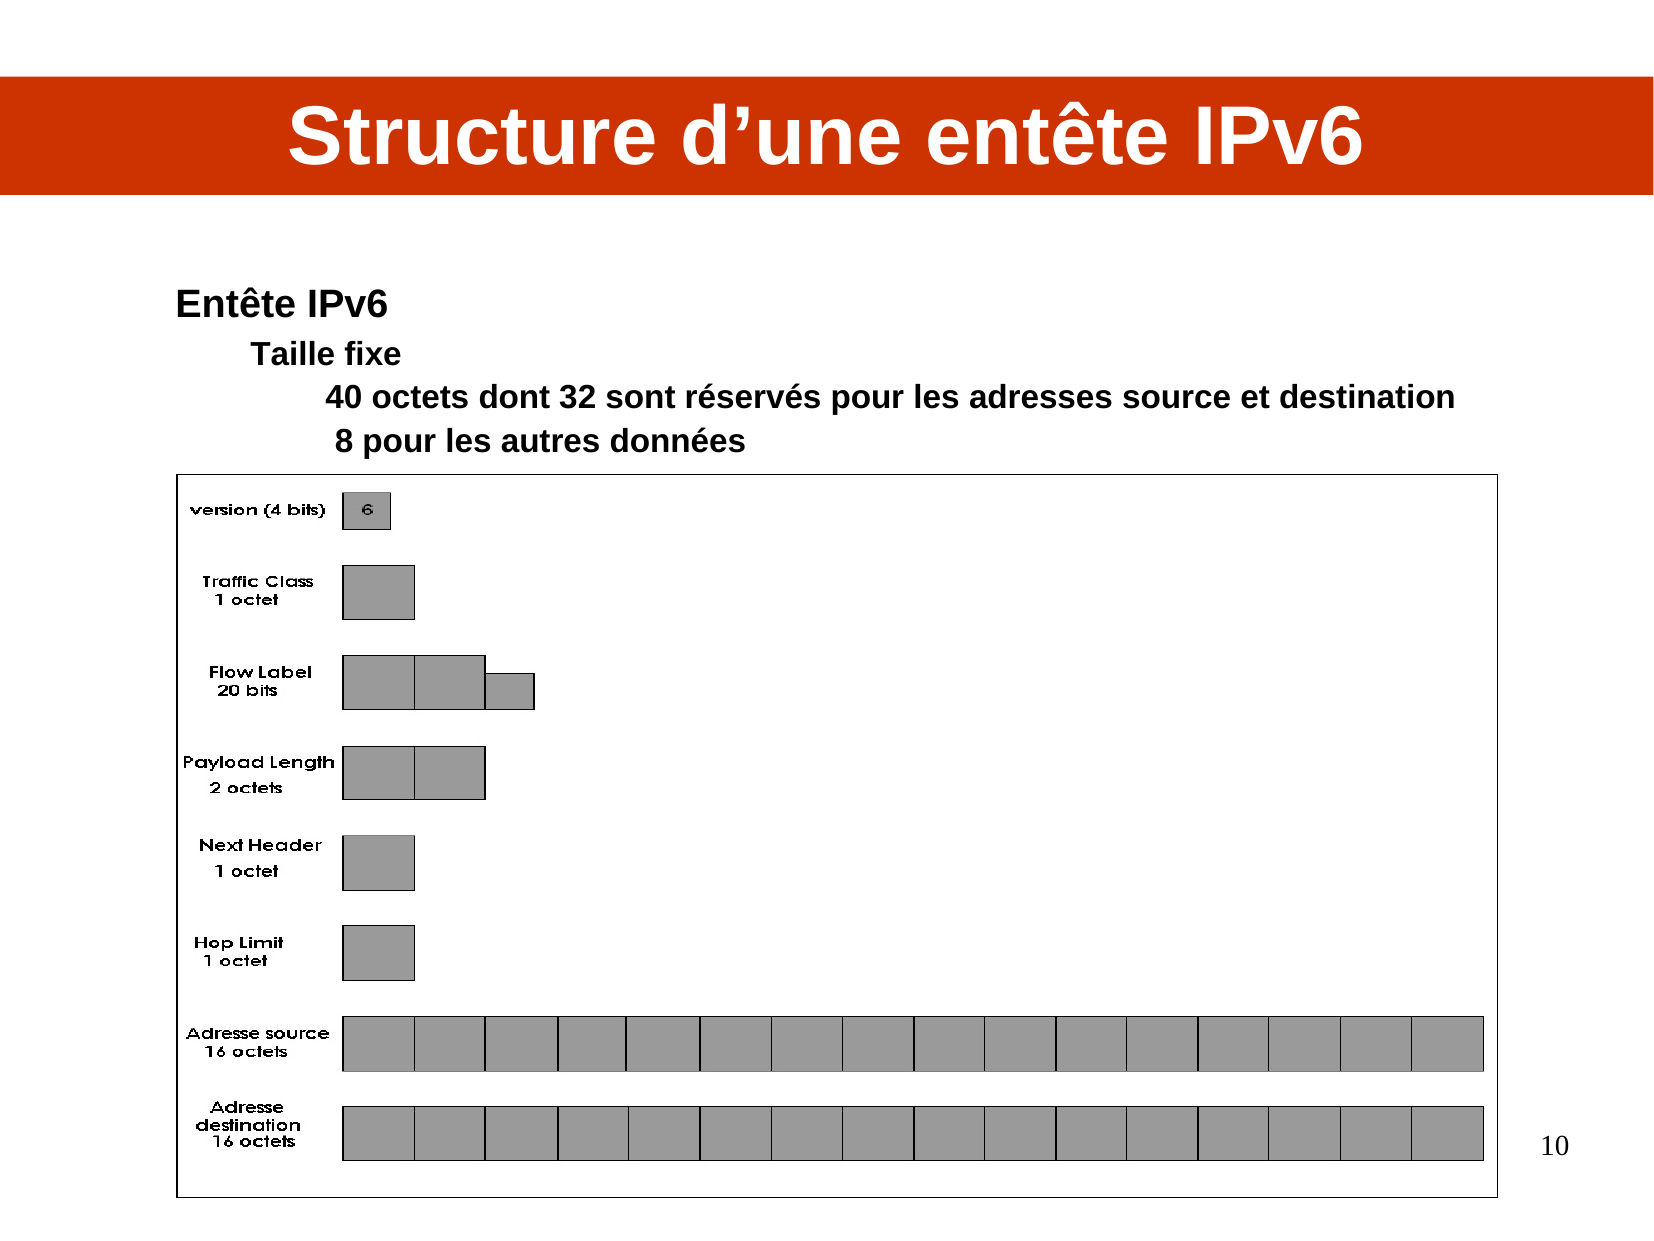

# Structure d’une entête IPv6
Entête IPv6
Taille fixe
40 octets dont 32 sont réservés pour les adresses source et destination
 8 pour les autres données